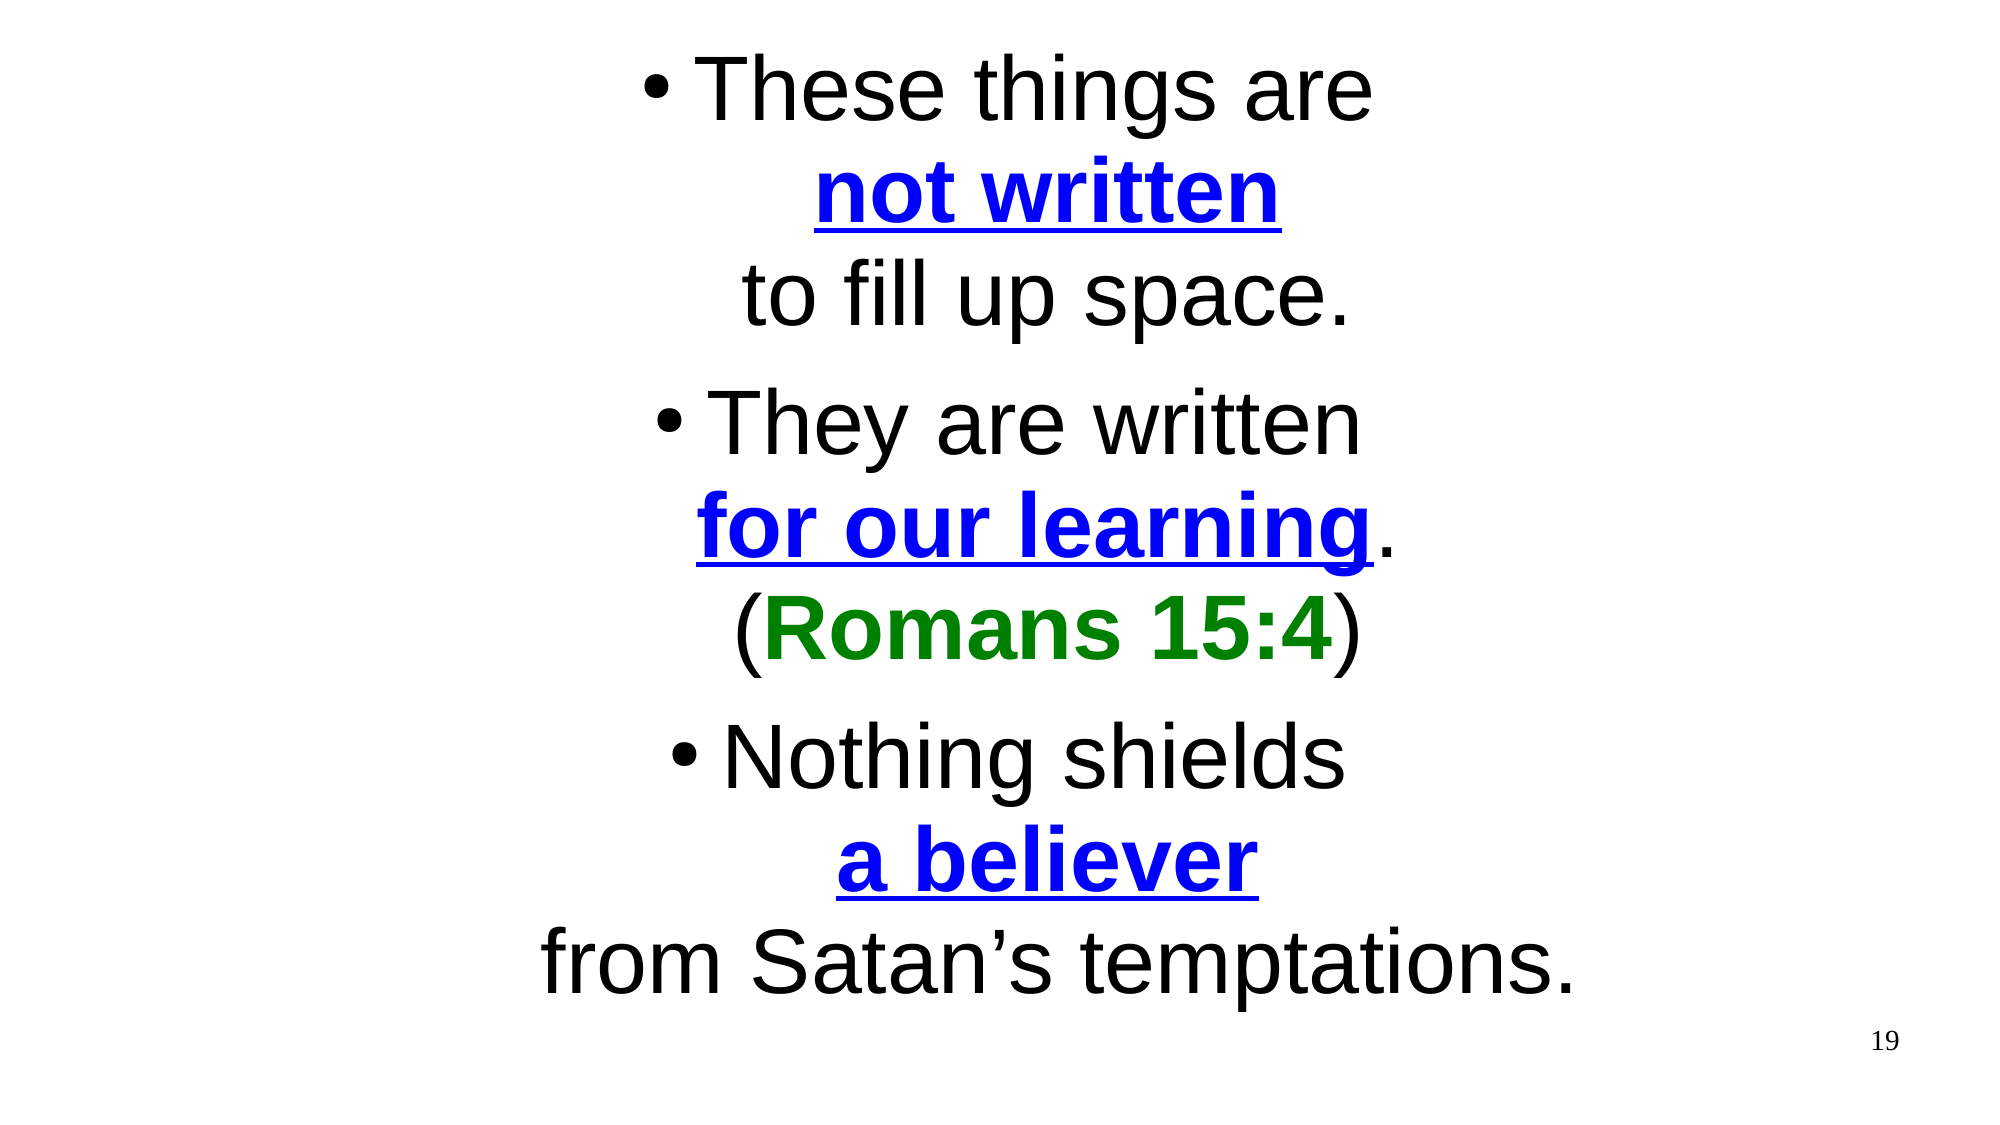

# These things are not written to fill up space.
They are written
for our learning.
(Romans 15:4)
Nothing shields
a believer
 from Satan’s temptations.
19